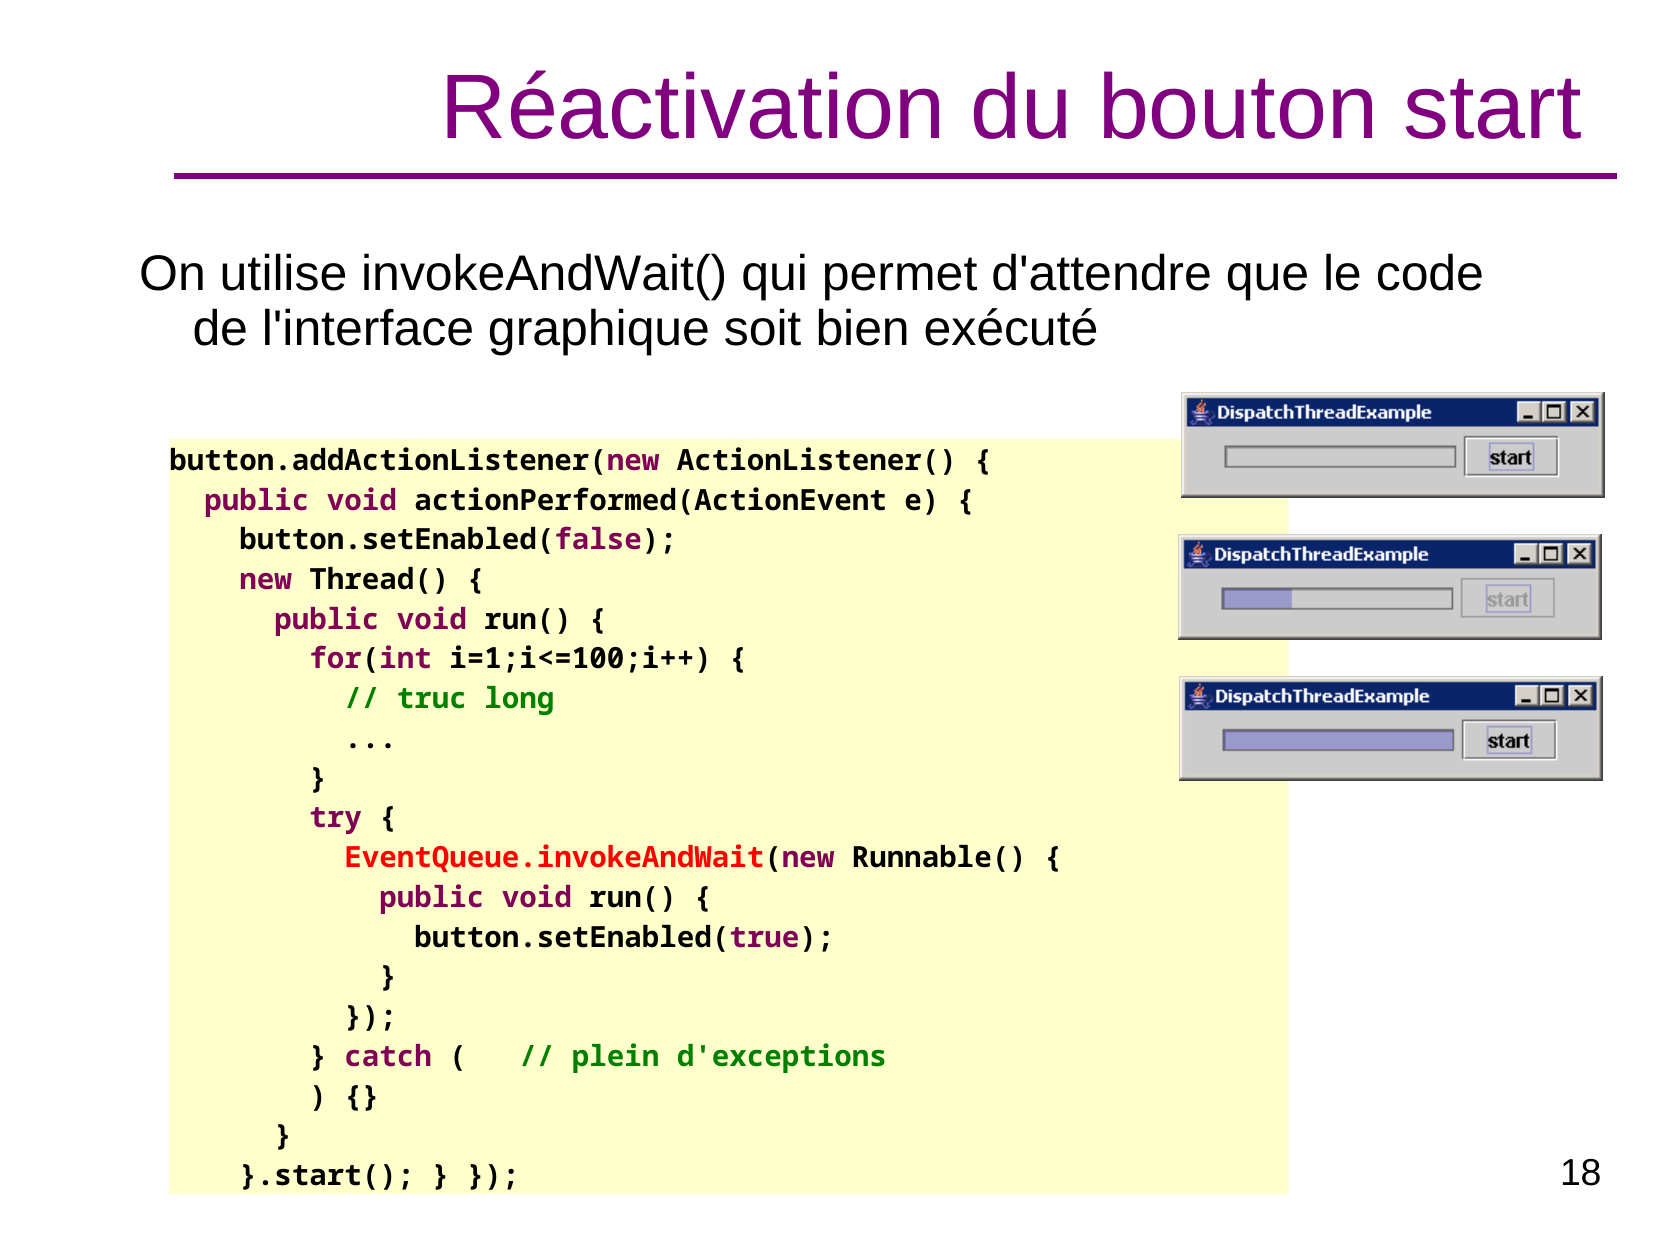

# Réactivation du bouton start
On utilise invokeAndWait() qui permet d'attendre que le code de l'interface graphique soit bien exécuté
button.addActionListener(new ActionListener() {
 public void actionPerformed(ActionEvent e) {
 button.setEnabled(false);
 new Thread() {
 public void run() {
 for(int i=1;i<=100;i++) {
 // truc long
 ...
 }
 try {
 EventQueue.invokeAndWait(new Runnable() {
 public void run() {
 button.setEnabled(true);
 }
 });
 } catch ( // plein d'exceptions
 ) {}
 }
 }.start(); } });